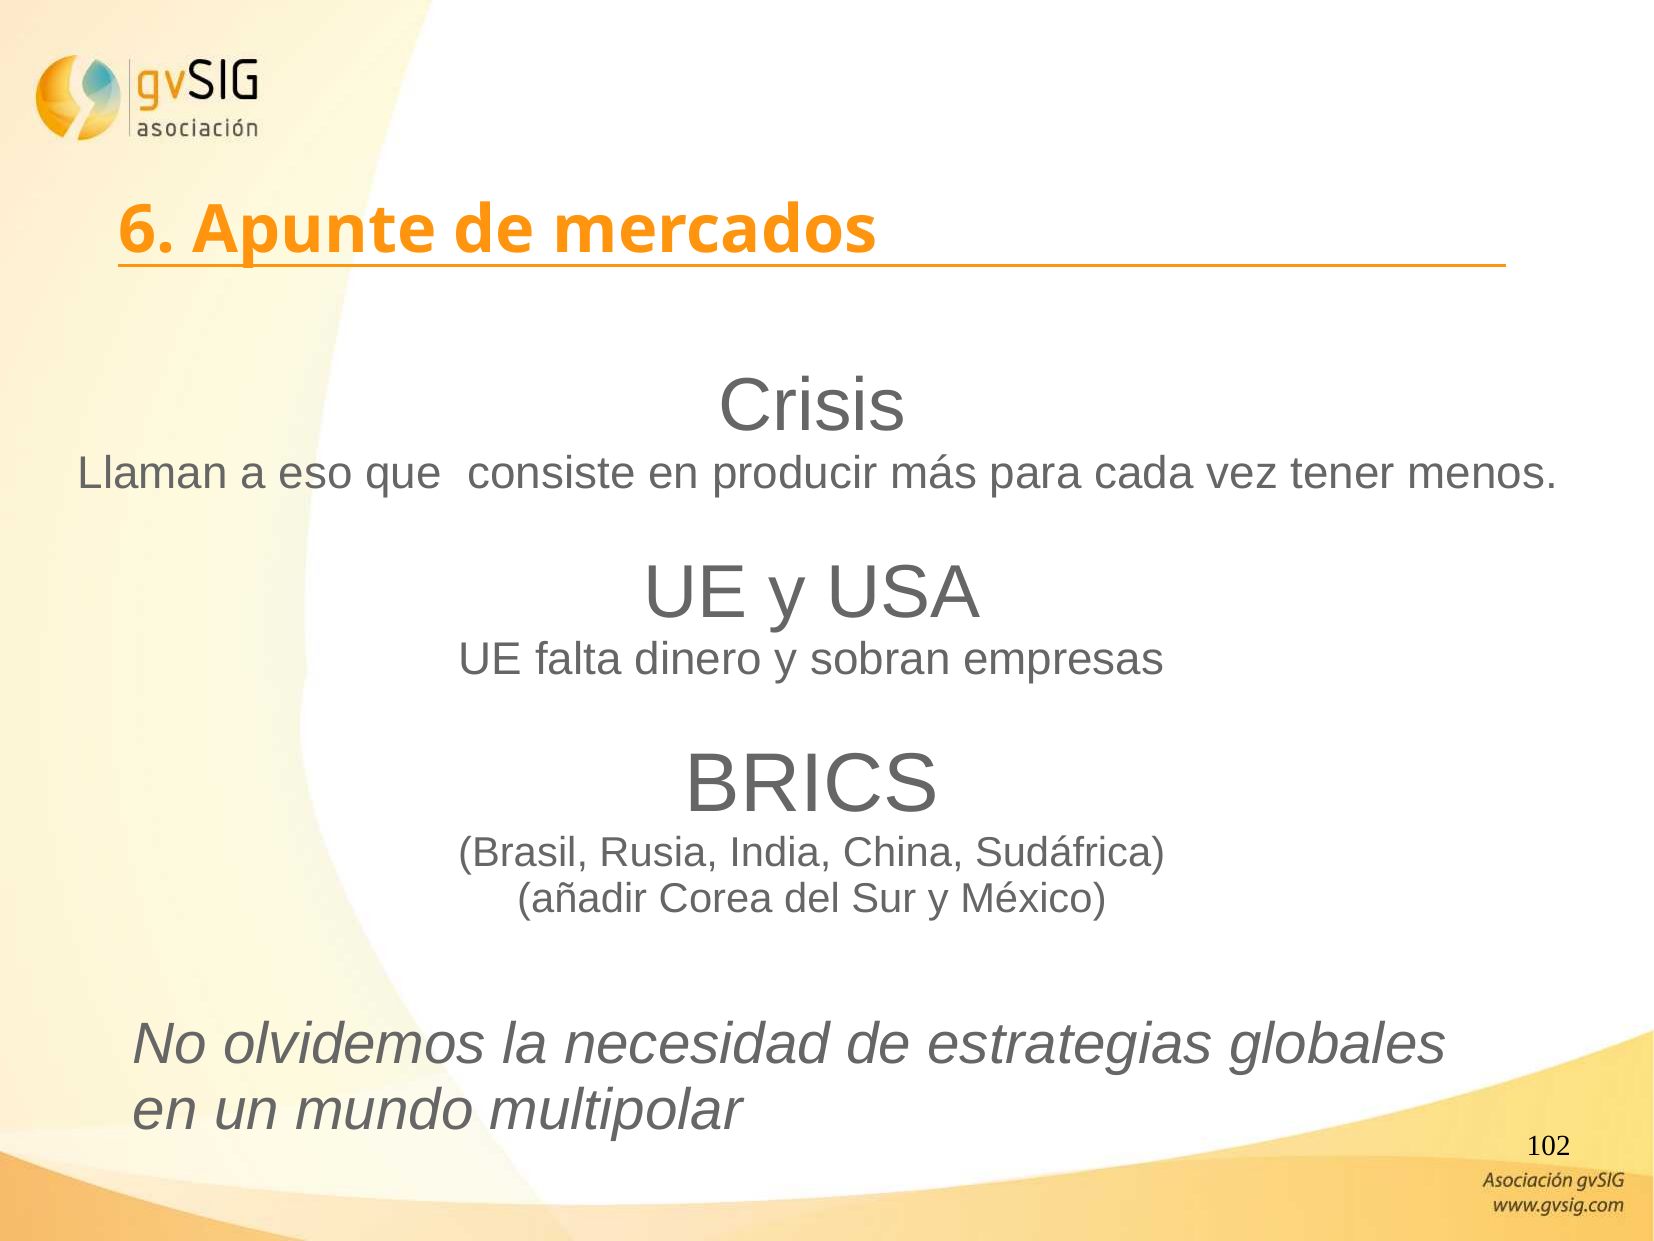

# 6. Apunte de mercados
Crisis
 Llaman a eso que consiste en producir más para cada vez tener menos.
UE y USA
UE falta dinero y sobran empresas
BRICS
(Brasil, Rusia, India, China, Sudáfrica)
(añadir Corea del Sur y México)
No olvidemos la necesidad de estrategias globales en un mundo multipolar
102